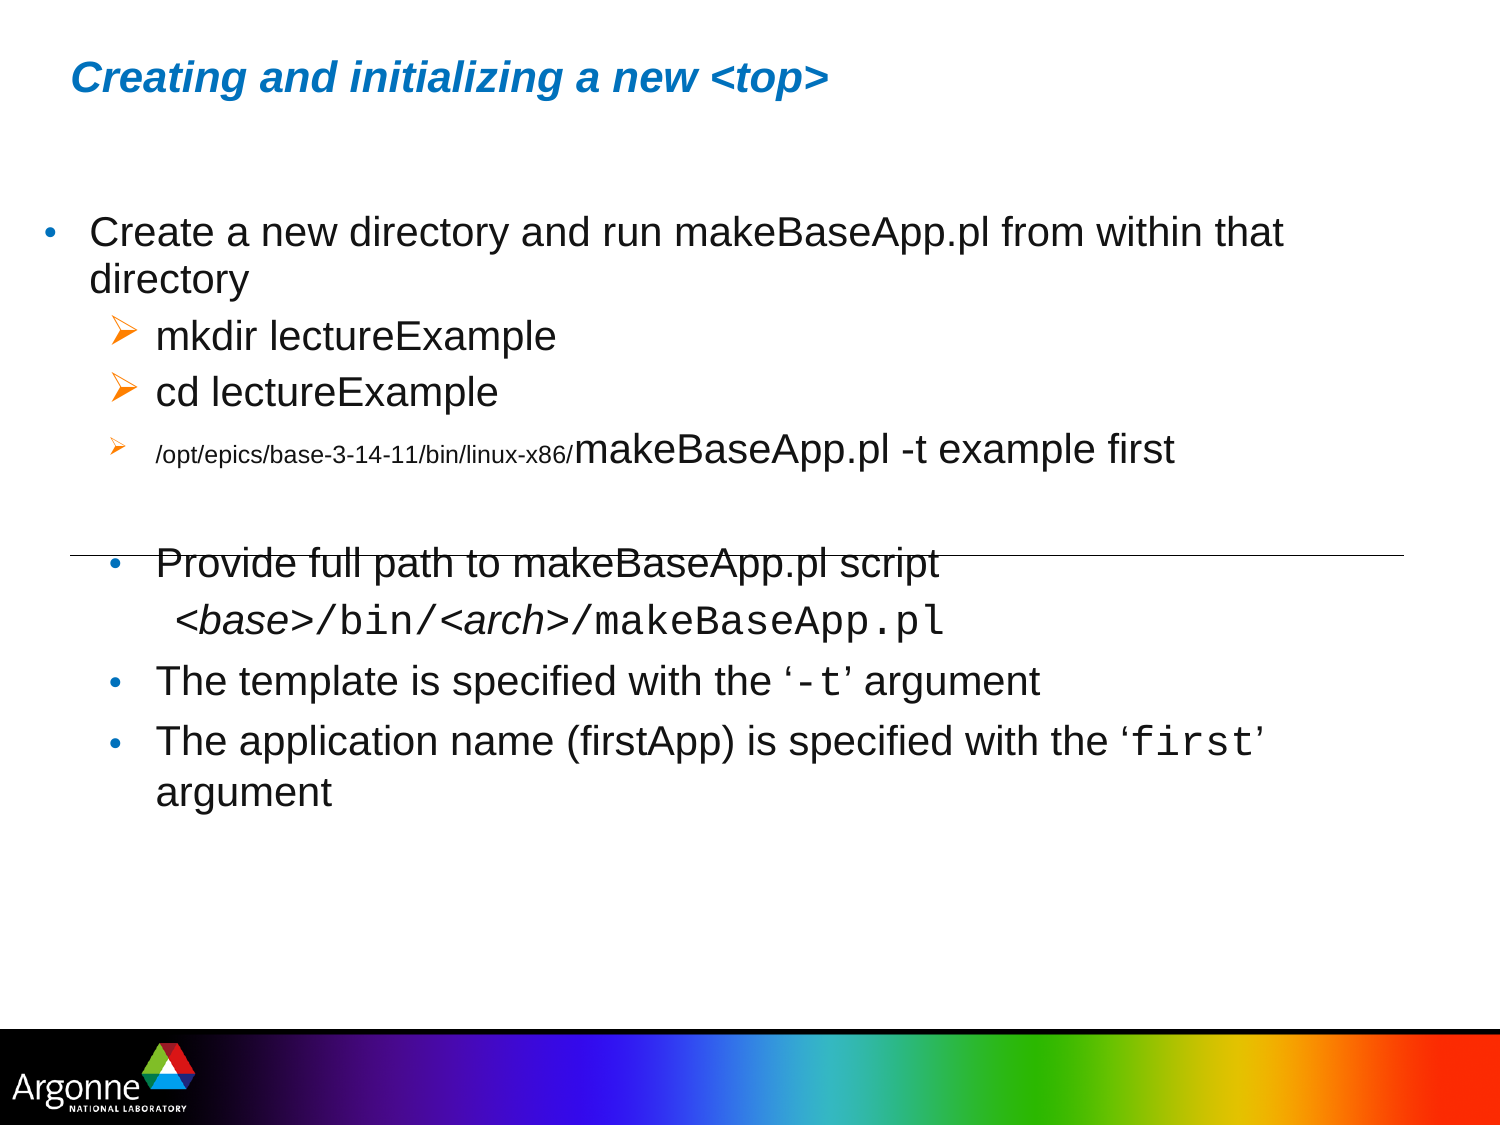

# Creating and initializing a new <top>
Create a new directory and run makeBaseApp.pl from within that directory
mkdir lectureExample
cd lectureExample
/opt/epics/base-3-14-11/bin/linux-x86/makeBaseApp.pl -t example first
Provide full path to makeBaseApp.pl script
<base>/bin/<arch>/makeBaseApp.pl
The template is specified with the ‘-t’ argument
The application name (firstApp) is specified with the ‘first’ argument